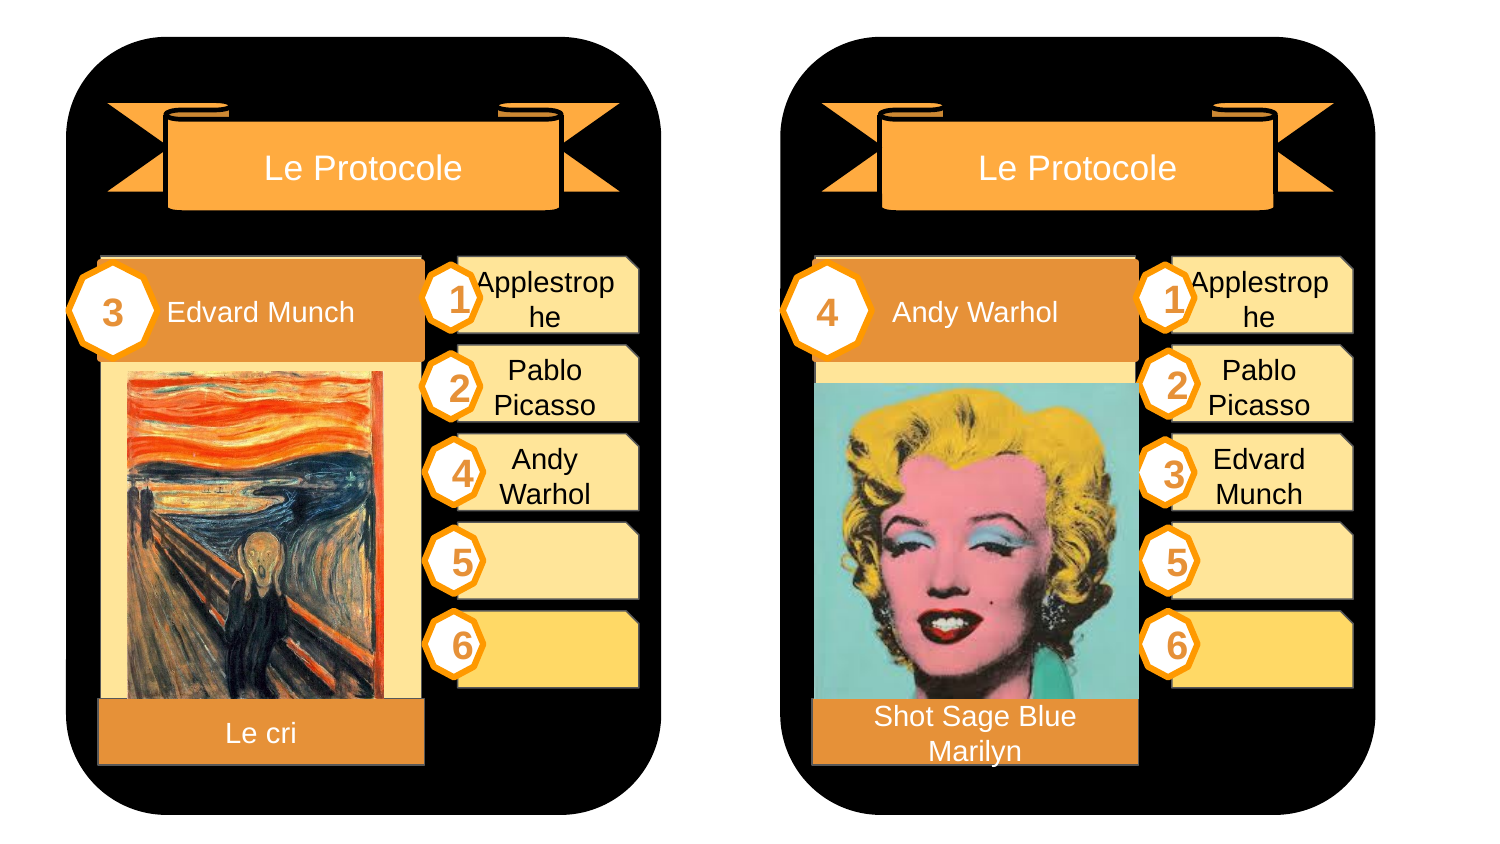

Le Protocole
Le Protocole
Applestrophe
Applestrophe
1
1
3
Edvard Munch
4
Andy Warhol
Pablo Picasso
Pablo Picasso
2
2
Andy Warhol
Edvard Munch
4
3
5
5
6
6
Shot Sage Blue Marilyn
Le cri